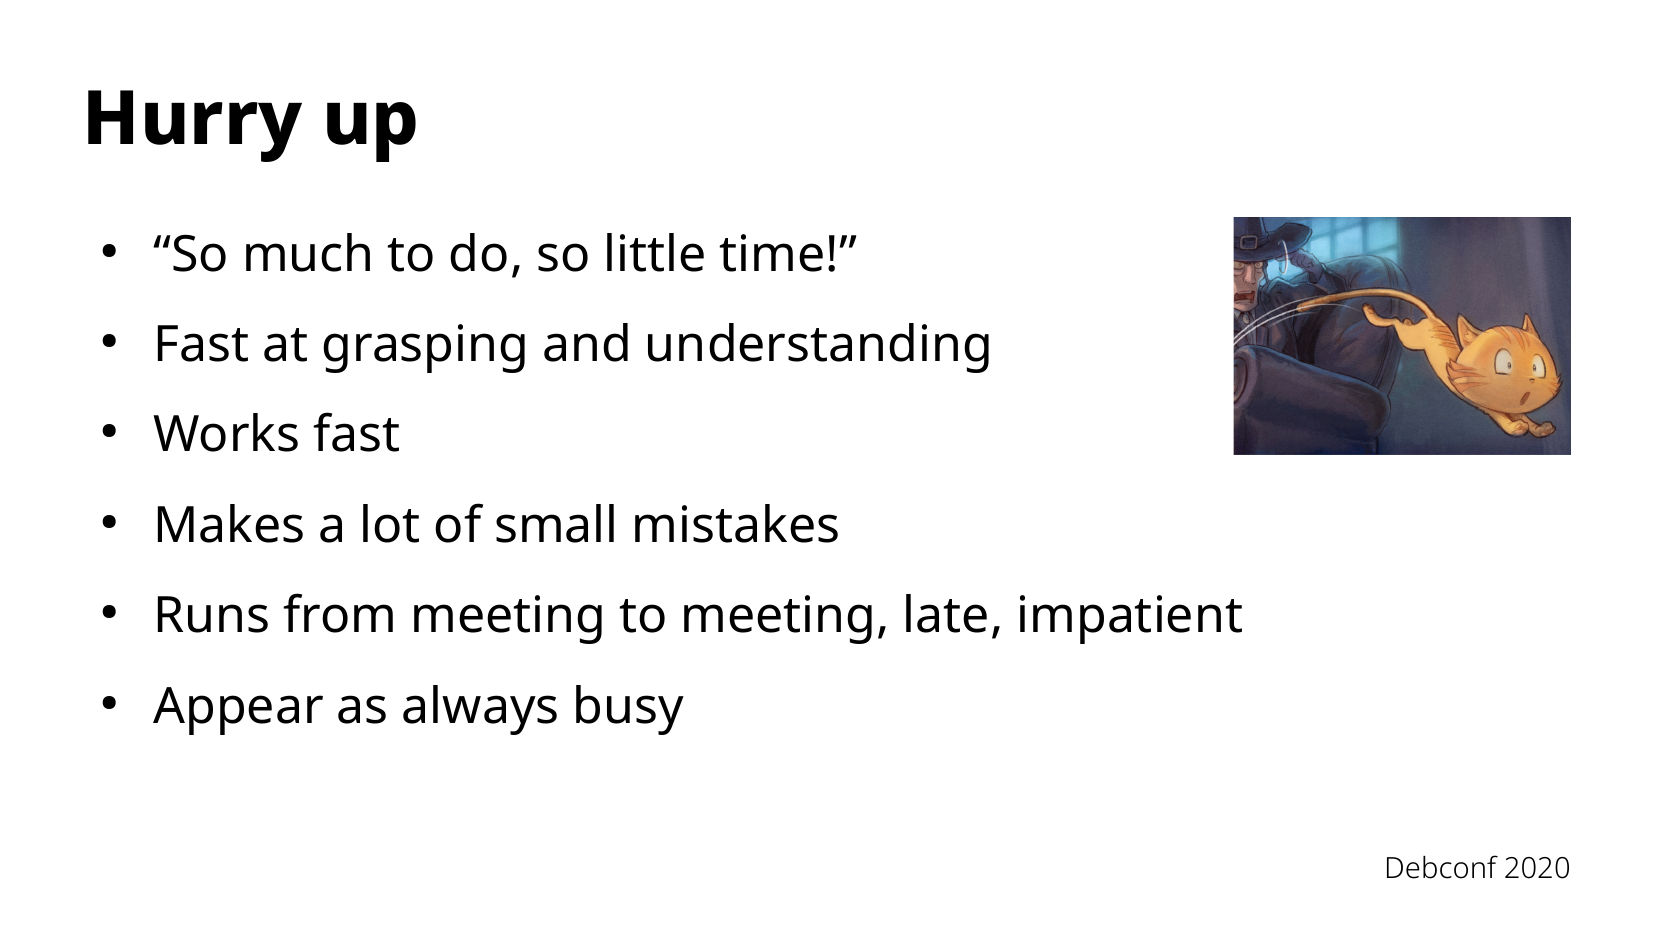

# Hurry up
“So much to do, so little time!”
Fast at grasping and understanding
Works fast
Makes a lot of small mistakes
Runs from meeting to meeting, late, impatient
Appear as always busy
Debconf 2020